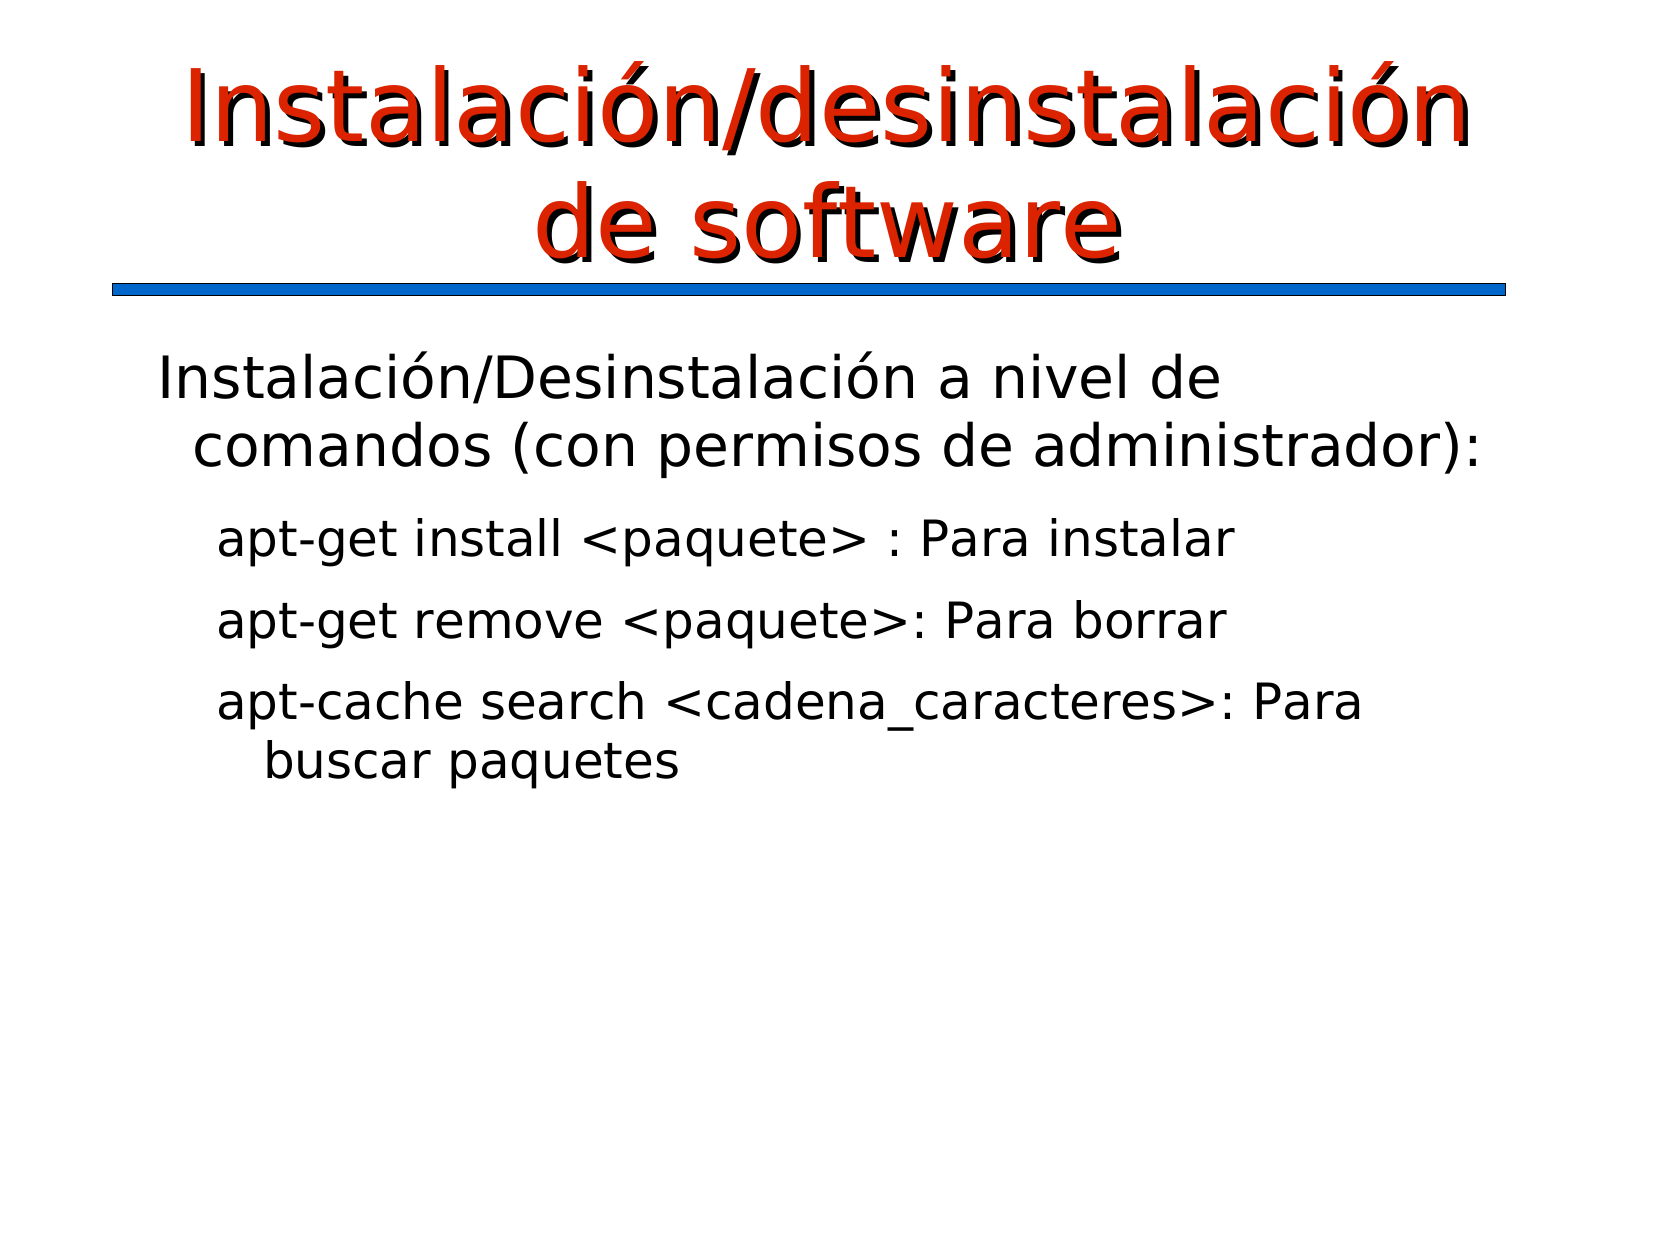

# Instalación/desinstalación de software
 Instalación/Desinstalación a nivel de comandos (con permisos de administrador):
apt-get install <paquete> : Para instalar
apt-get remove <paquete>: Para borrar
apt-cache search <cadena_caracteres>: Para buscar paquetes